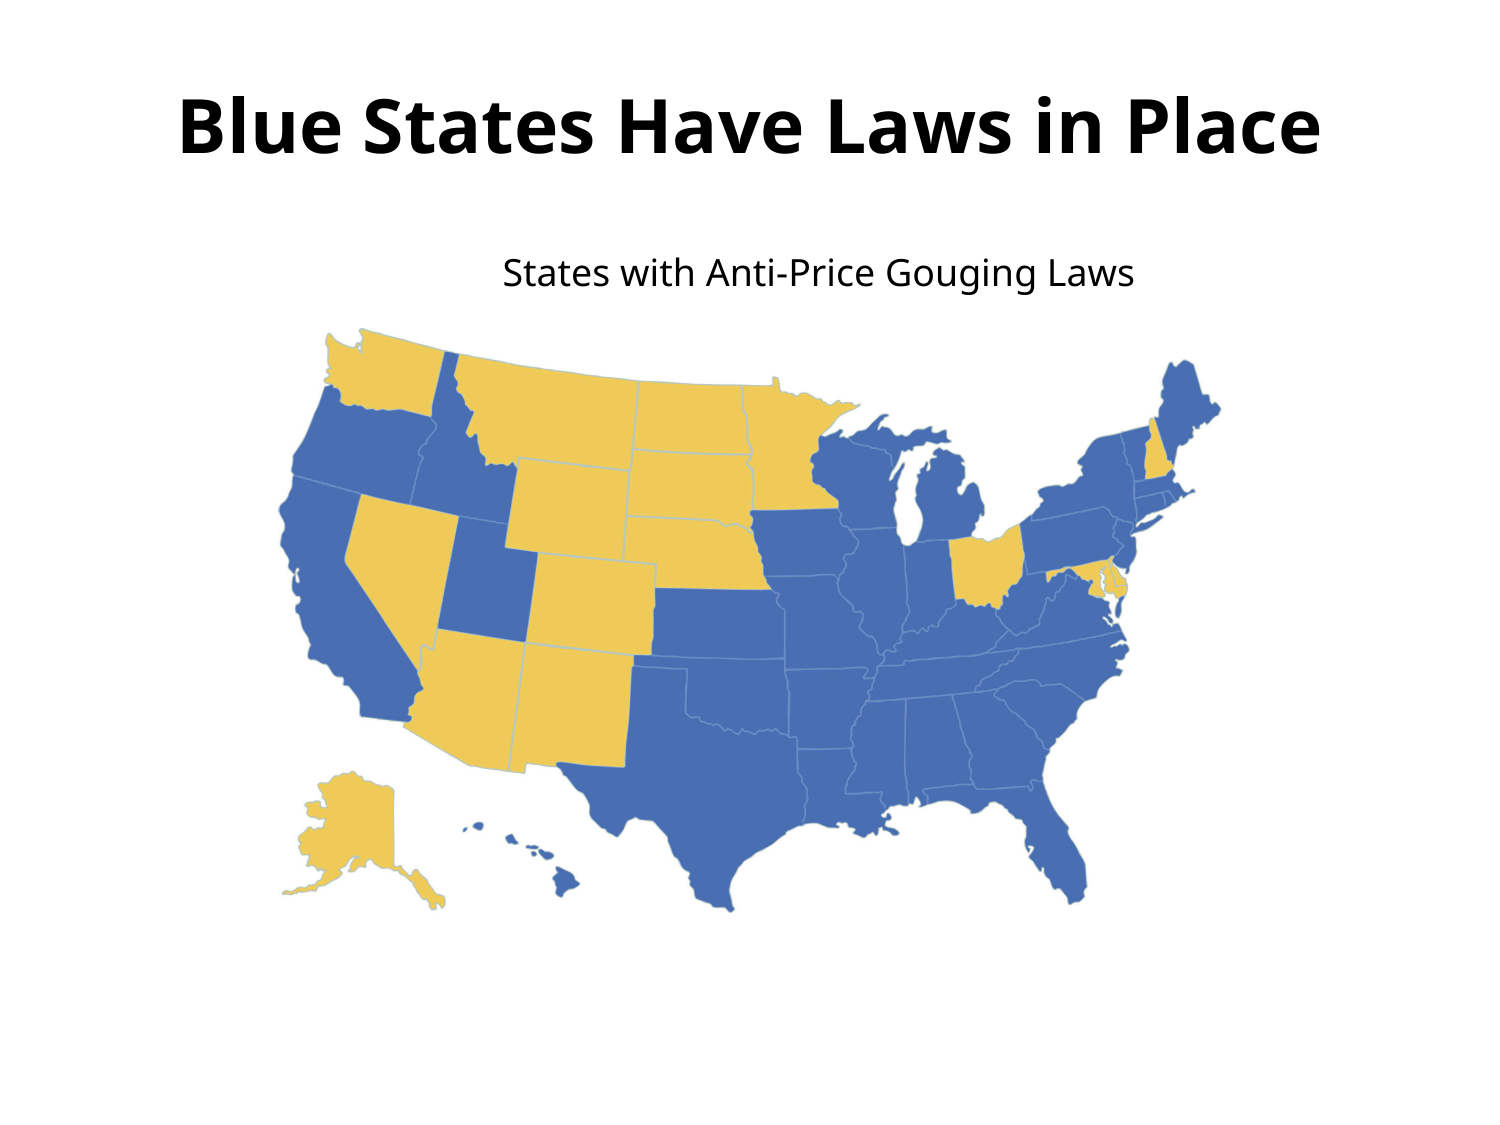

# Blue States Have Laws in Place
States with Anti-Price Gouging Laws
FPO